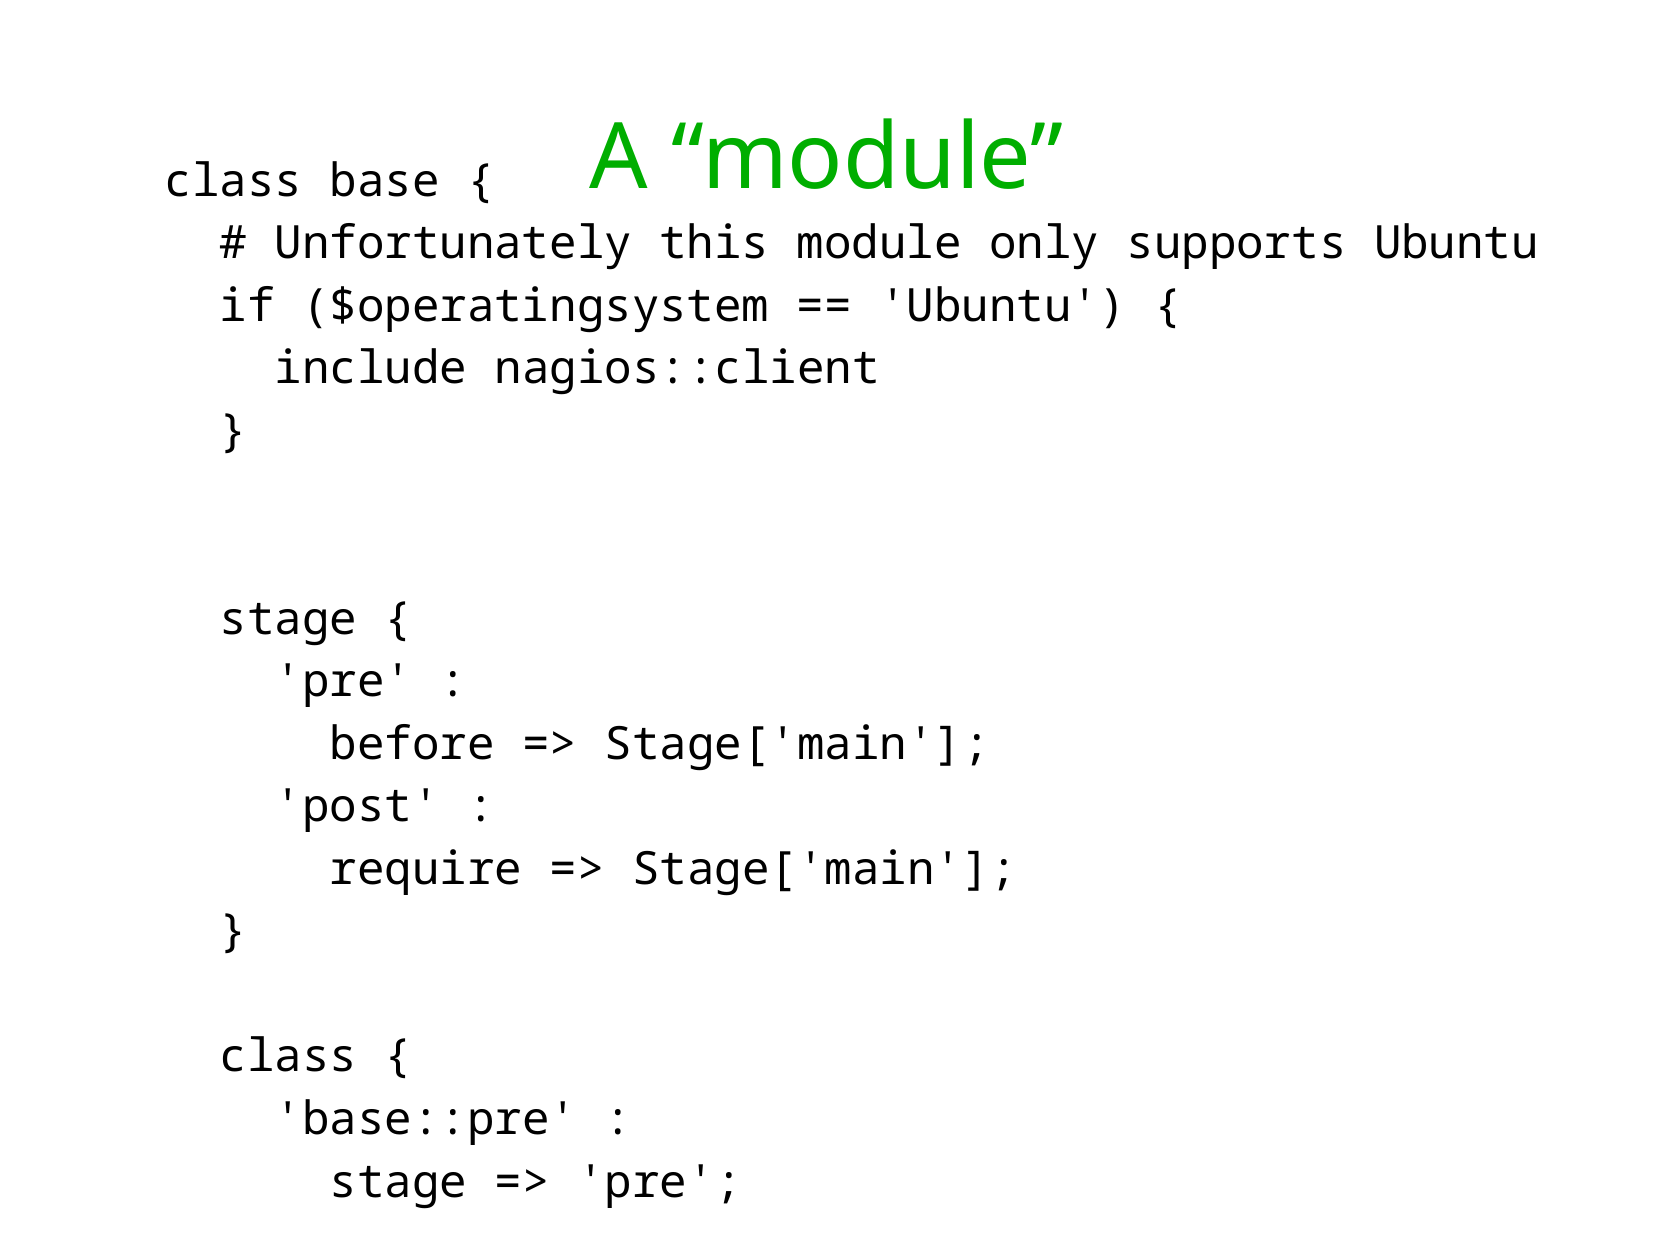

# A “module”
class base {
 # Unfortunately this module only supports Ubuntu
 if ($operatingsystem == 'Ubuntu') {
 include nagios::client
 }
 stage {
 'pre' :
 before => Stage['main'];
 'post' :
 require => Stage['main'];
 }
 class {
 'base::pre' :
 stage => 'pre';
 'base::post' :
 stage => 'post';
 'puppet' :
 ensure => '2.7.19-1puppetlabs2';